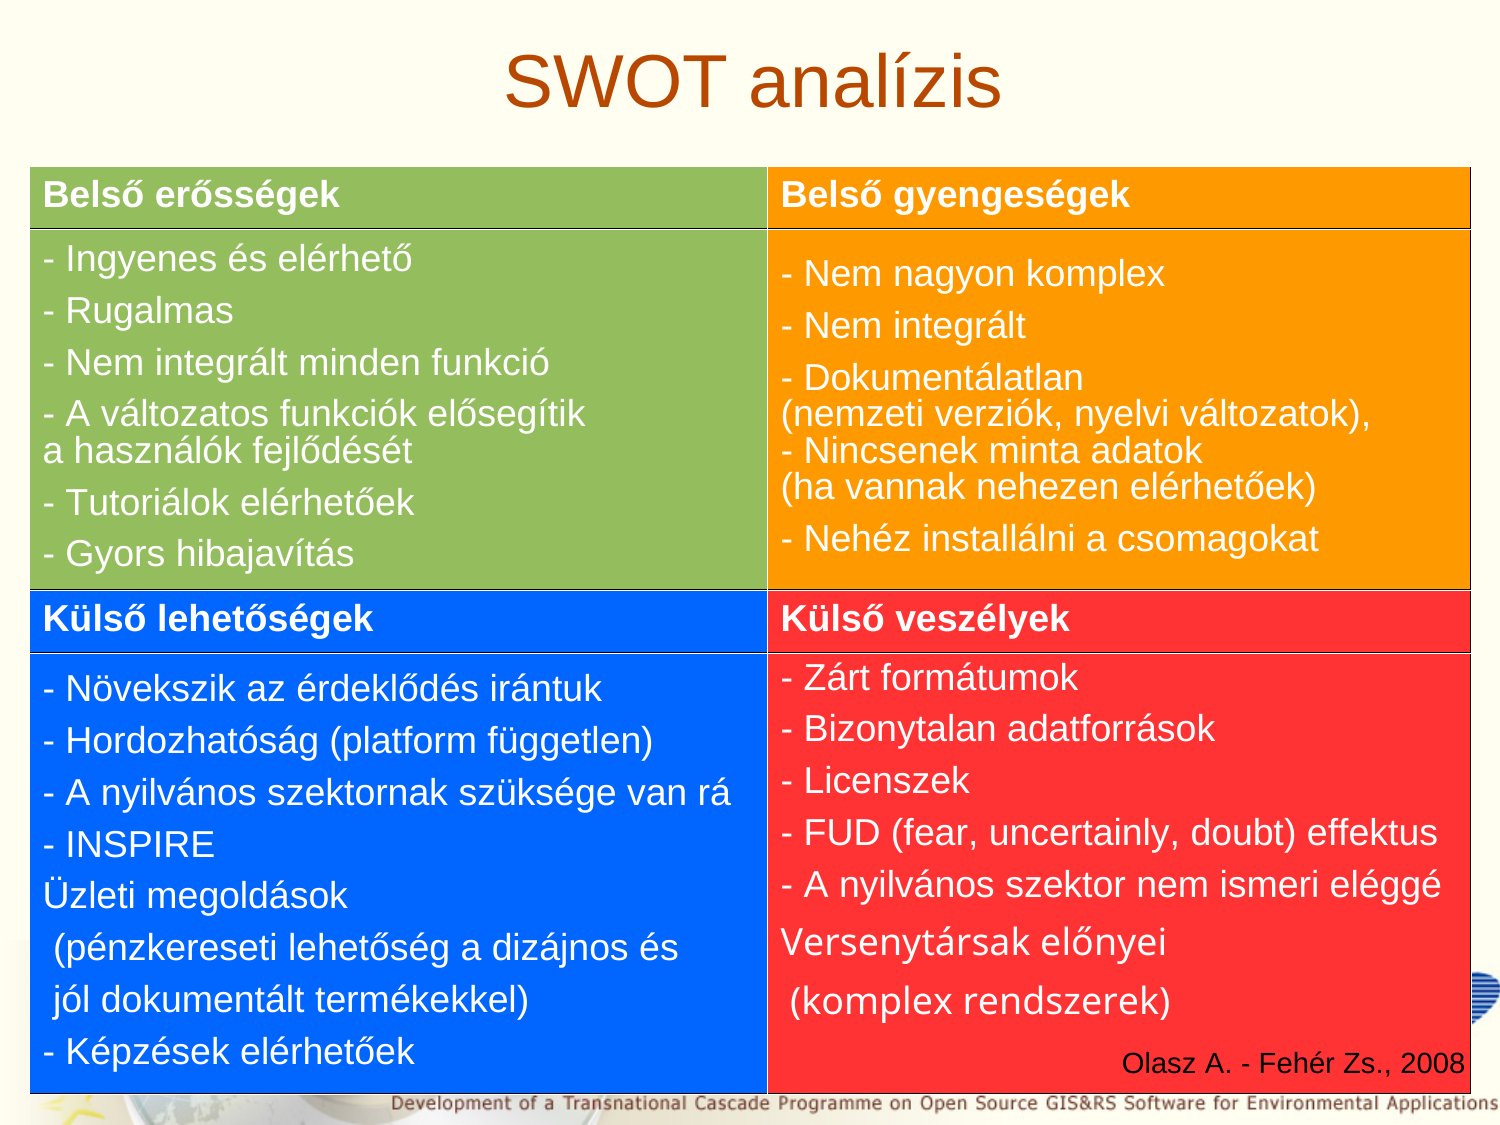

# SWOT analízis
Belső erősségek
Belső gyengeségek
- Ingyenes és elérhető
- Rugalmas
- Nem integrált minden funkció
- A változatos funkciók elősegítik
a használók fejlődését
- Tutoriálok elérhetőek
- Gyors hibajavítás
- Nem nagyon komplex
- Nem integrált
- Dokumentálatlan
(nemzeti verziók, nyelvi változatok),
- Nincsenek minta adatok
(ha vannak nehezen elérhetőek)
- Nehéz installálni a csomagokat
Külső lehetőségek
Külső veszélyek
- Növekszik az érdeklődés irántuk
- Hordozhatóság (platform független)
- A nyilvános szektornak szüksége van rá
- INSPIRE
Üzleti megoldások
 (pénzkereseti lehetőség a dizájnos és
 jól dokumentált termékekkel)
- Képzések elérhetőek
- Zárt formátumok
- Bizonytalan adatforrások
- Licenszek
- FUD (fear, uncertainly, doubt) effektus
- A nyilvános szektor nem ismeri eléggé
Versenytársak előnyei
 (komplex rendszerek)
Olasz A. - Fehér Zs., 2008